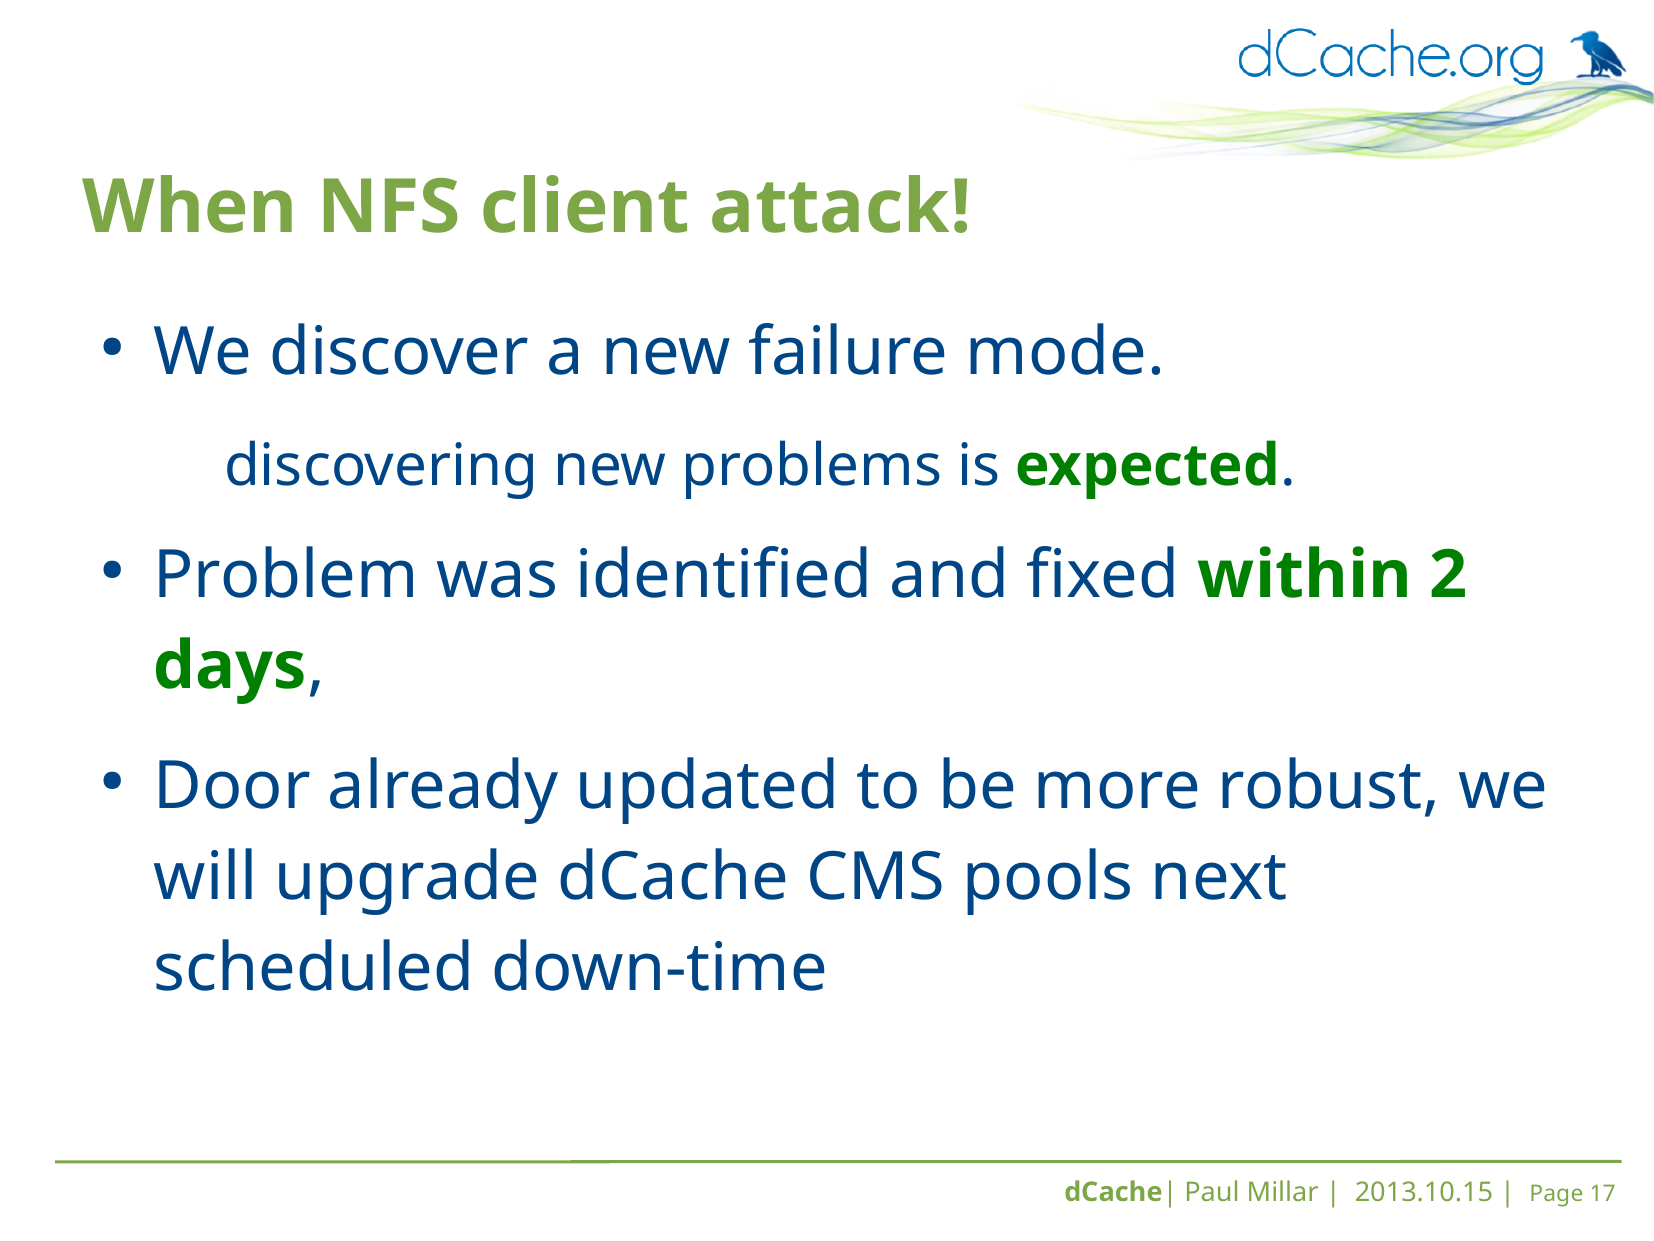

# When NFS client attack!
We discover a new failure mode.
discovering new problems is expected.
Problem was identified and fixed within 2 days,
Door already updated to be more robust, we will upgrade dCache CMS pools next scheduled down-time
17